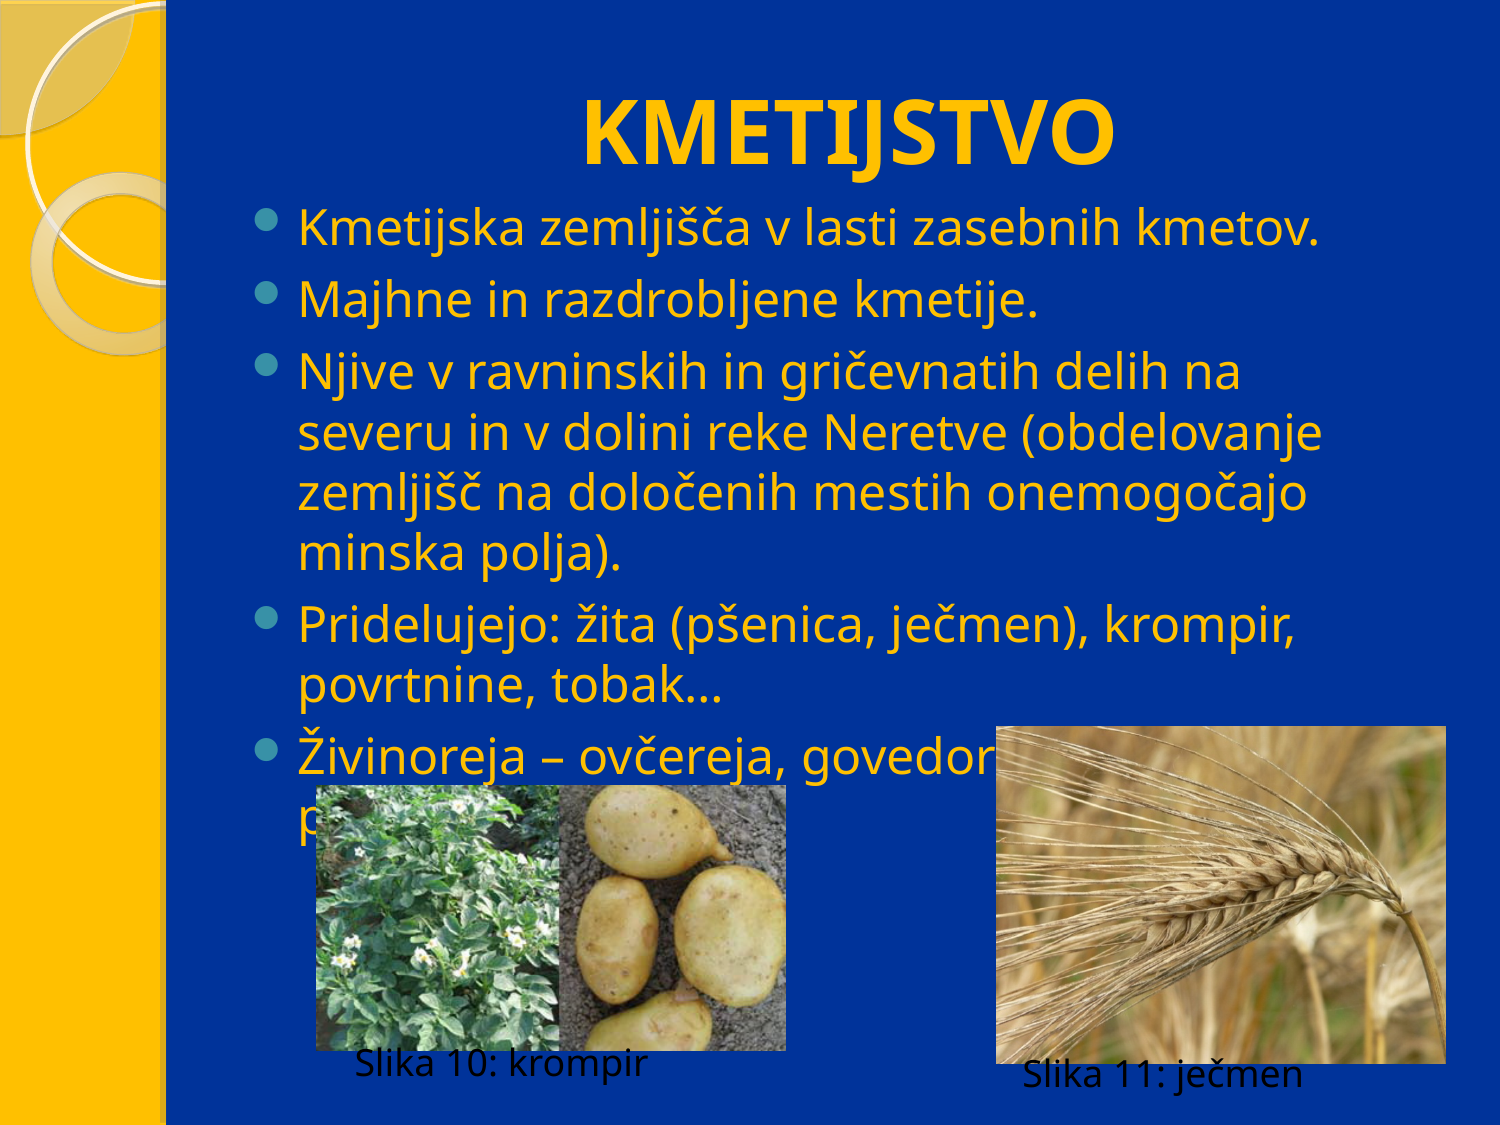

# KMETIJSTVO
Kmetijska zemljišča v lasti zasebnih kmetov.
Majhne in razdrobljene kmetije.
Njive v ravninskih in gričevnatih delih na severu in v dolini reke Neretve (obdelovanje zemljišč na določenih mestih onemogočajo minska polja).
Pridelujejo: žita (pšenica, ječmen), krompir, povrtnine, tobak…
Živinoreja – ovčereja, govedoreja in tudi prašičereja.
Slika 10: krompir
Slika 11: ječmen